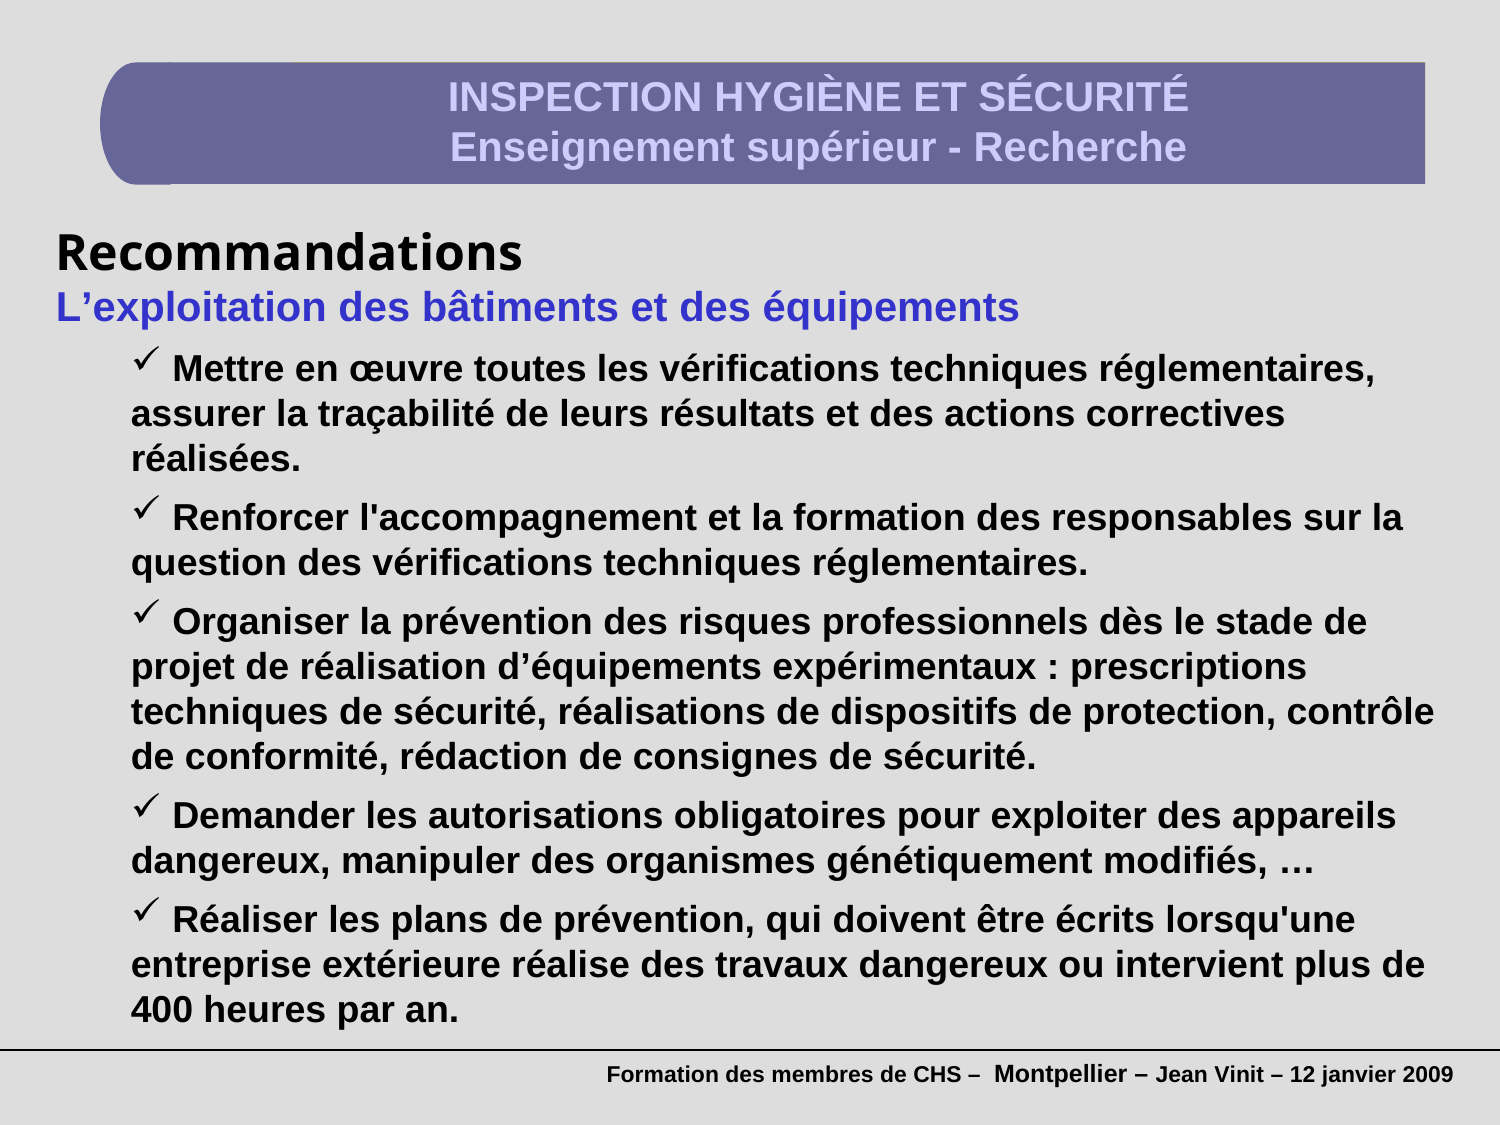

Recommandations
L’exploitation des bâtiments et des équipements
 Mettre en œuvre toutes les vérifications techniques réglementaires, assurer la traçabilité de leurs résultats et des actions correctives réalisées.
 Renforcer l'accompagnement et la formation des responsables sur la question des vérifications techniques réglementaires.
 Organiser la prévention des risques professionnels dès le stade de projet de réalisation d’équipements expérimentaux : prescriptions techniques de sécurité, réalisations de dispositifs de protection, contrôle de conformité, rédaction de consignes de sécurité.
 Demander les autorisations obligatoires pour exploiter des appareils dangereux, manipuler des organismes génétiquement modifiés, …
 Réaliser les plans de prévention, qui doivent être écrits lorsqu'une entreprise extérieure réalise des travaux dangereux ou intervient plus de 400 heures par an.